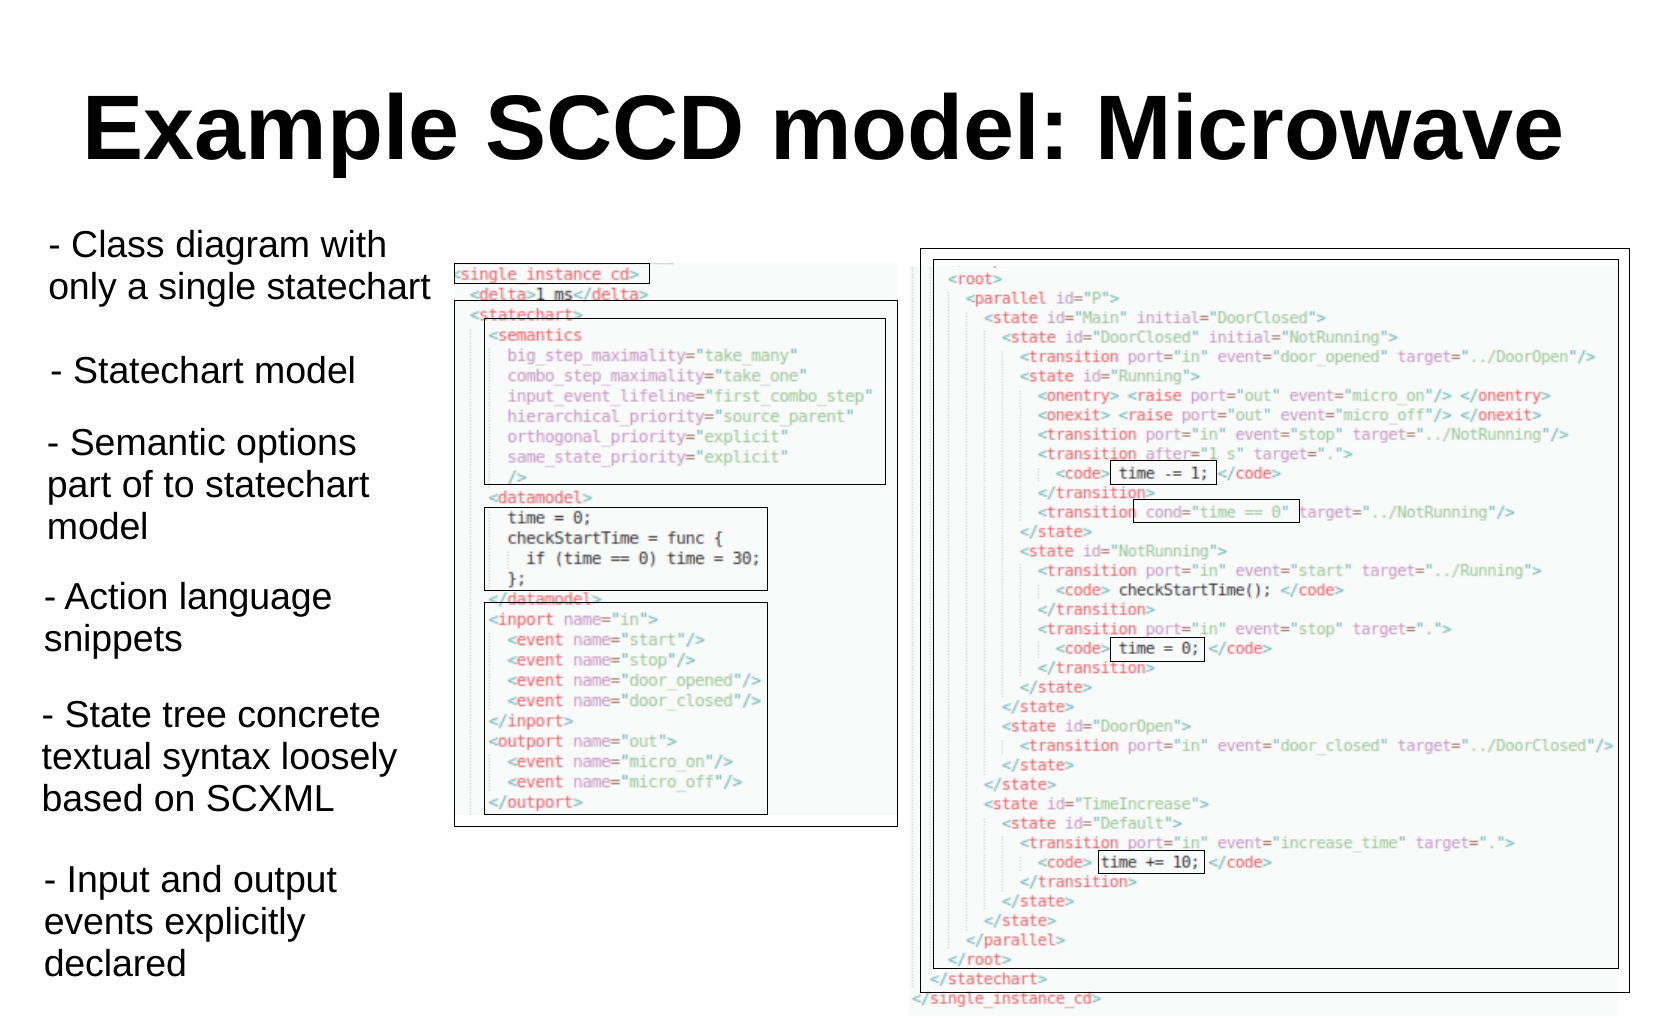

# Example SCCD model: Microwave
- Class diagram with only a single statechart
- Statechart model
- Semantic options part of to statechart model
- Action language snippets
- State tree concrete textual syntax loosely based on SCXML
- Input and output events explicitly declared
28